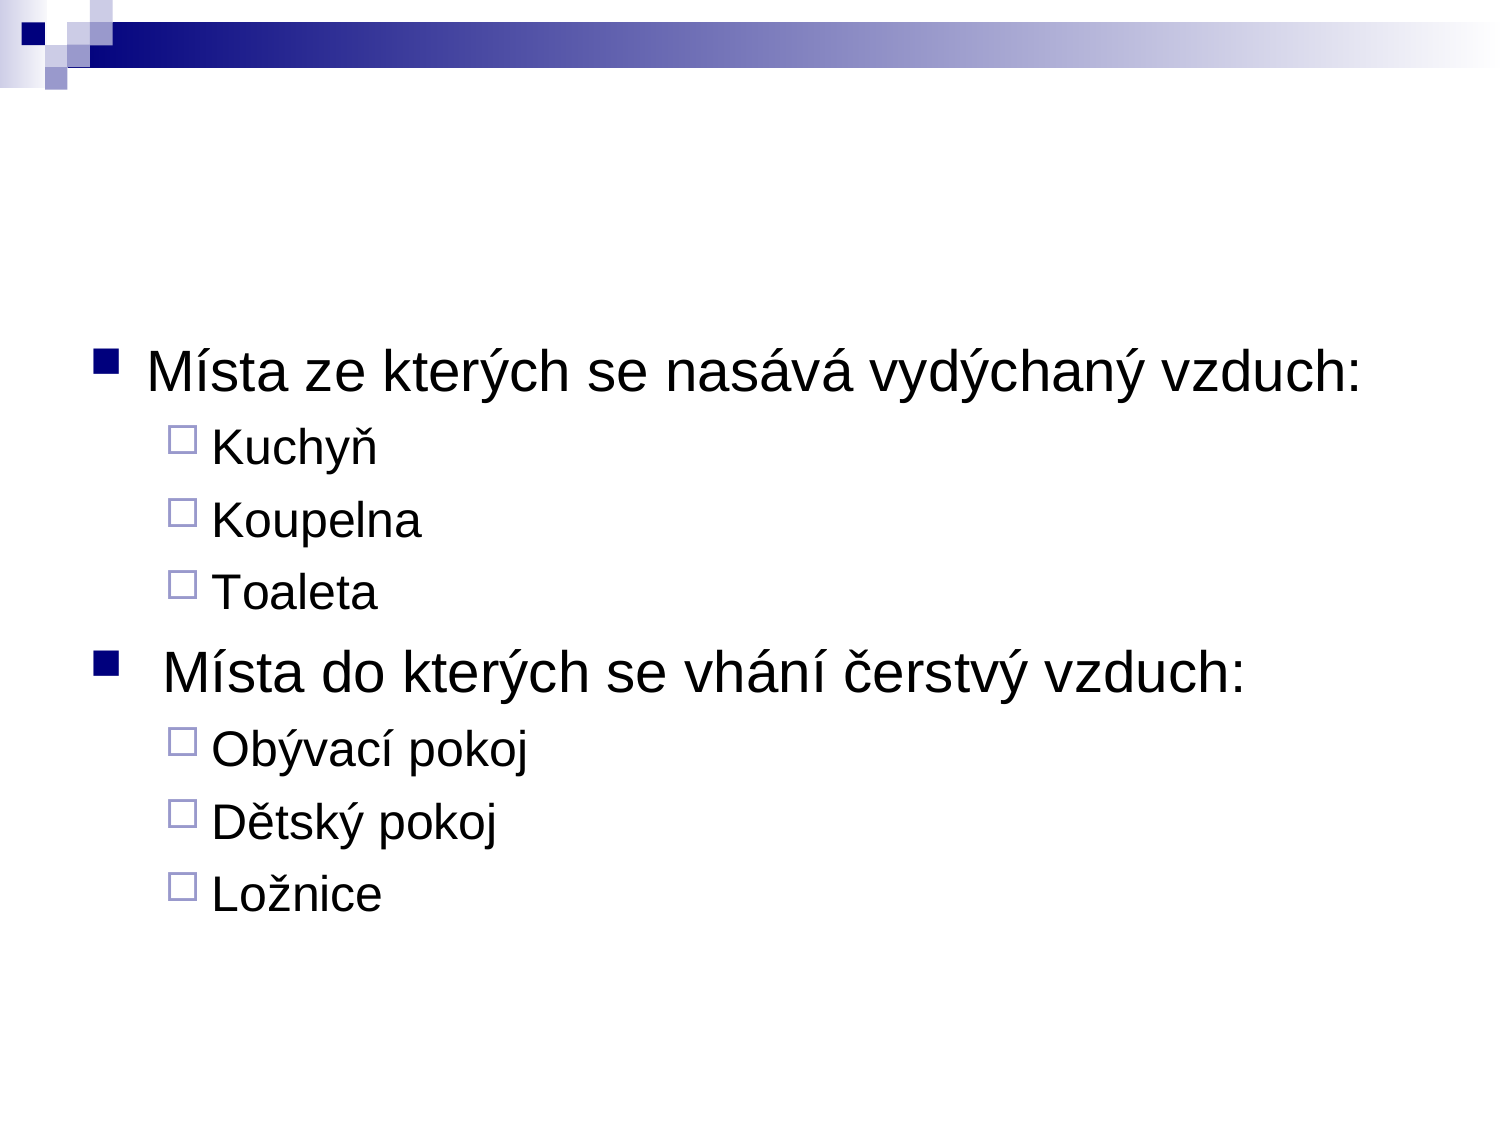

#
Místa ze kterých se nasává vydýchaný vzduch:
Kuchyň
Koupelna
Toaleta
 Místa do kterých se vhání čerstvý vzduch:
Obývací pokoj
Dětský pokoj
Ložnice